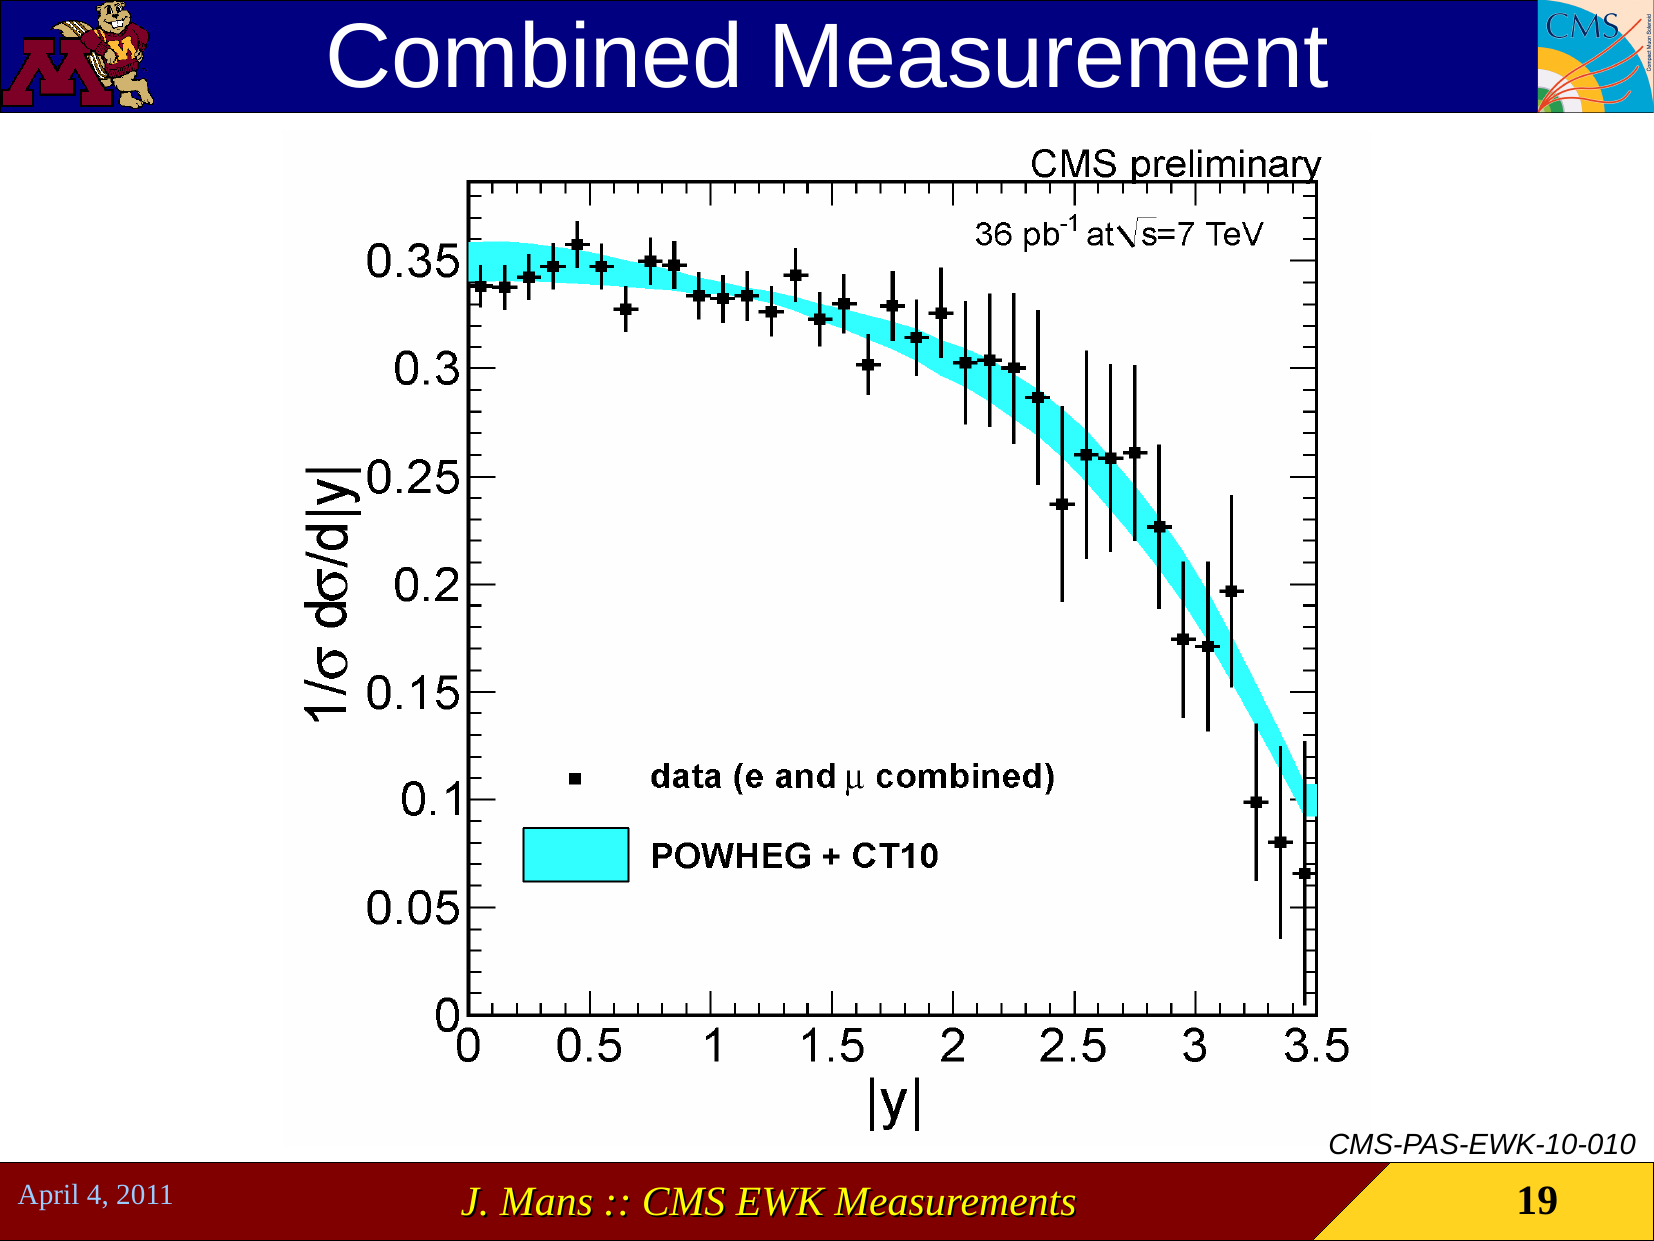

# Combined Measurement
CMS-PAS-EWK-10-010
J. Mans :: CMS EWK Measurements
19
April 4, 2011